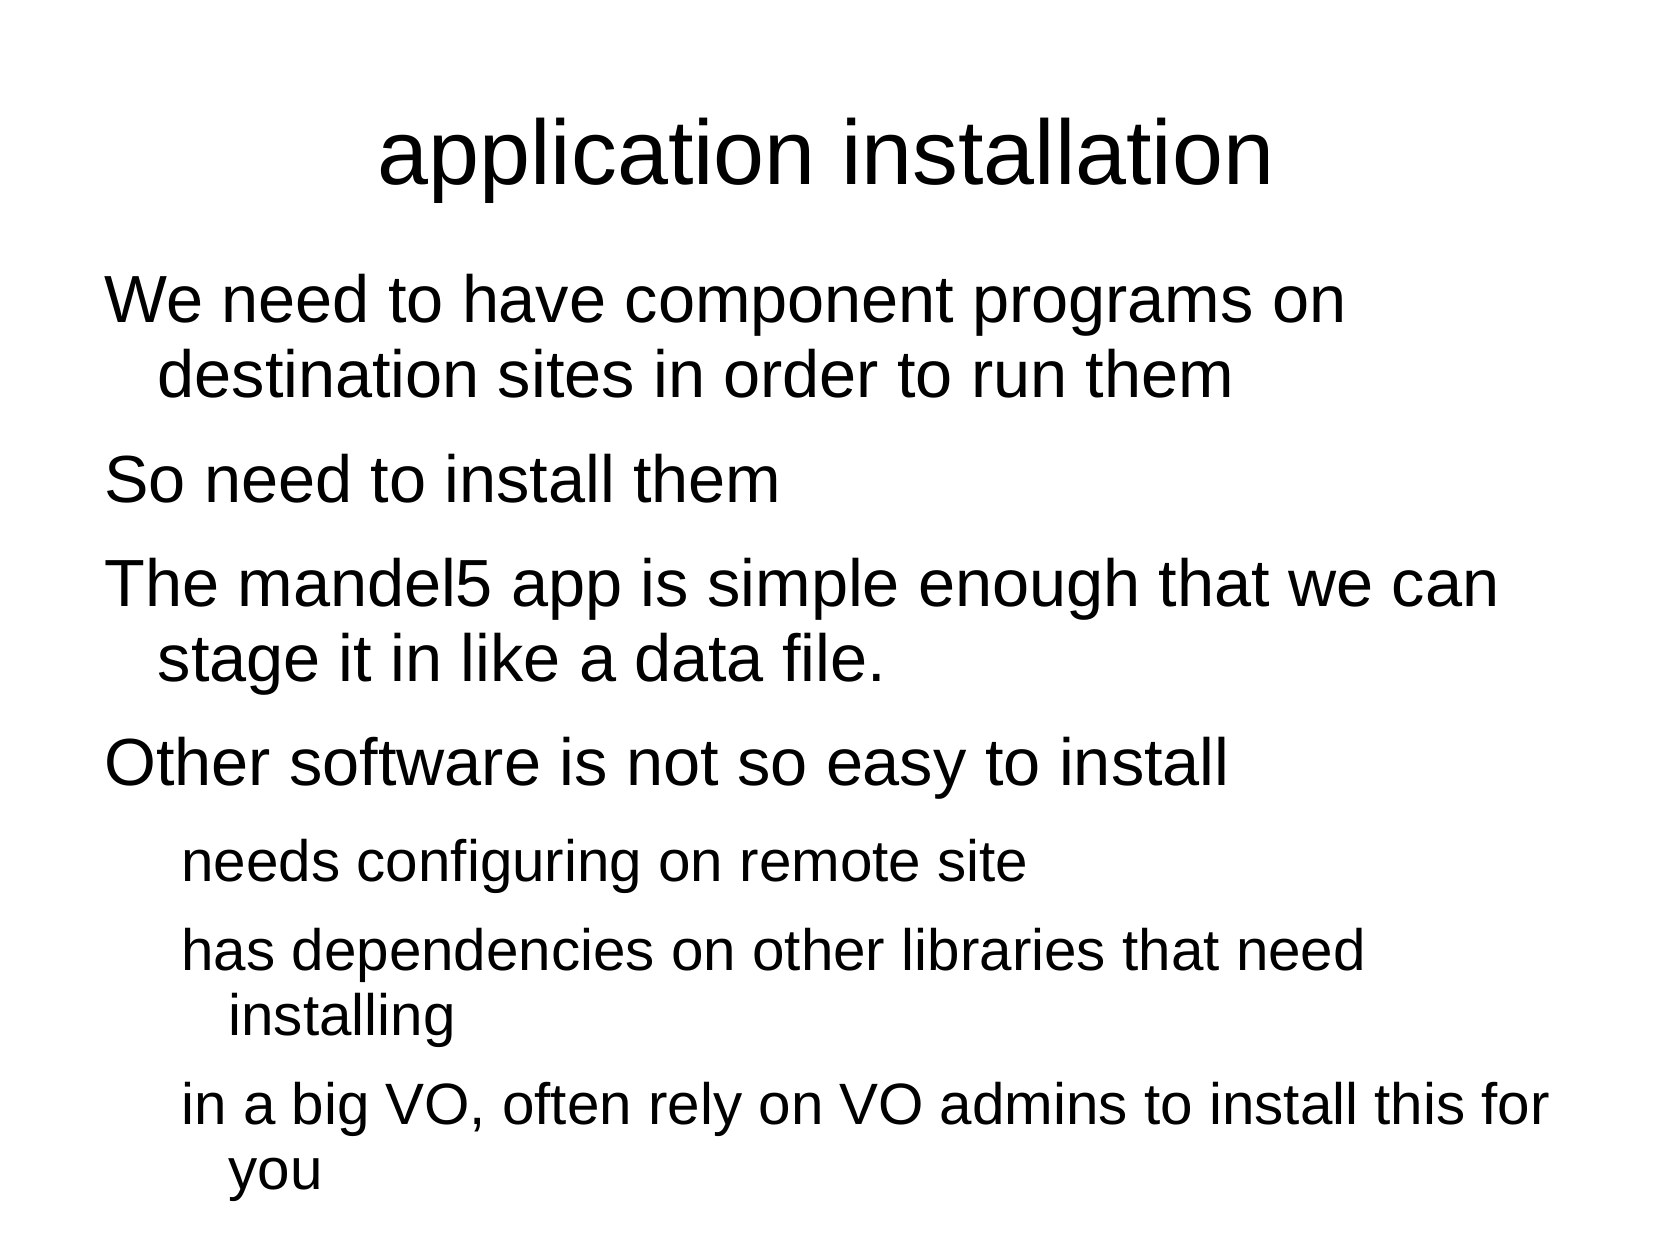

# application installation
We need to have component programs on destination sites in order to run them
So need to install them
The mandel5 app is simple enough that we can stage it in like a data file.
Other software is not so easy to install
needs configuring on remote site
has dependencies on other libraries that need installing
in a big VO, often rely on VO admins to install this for you